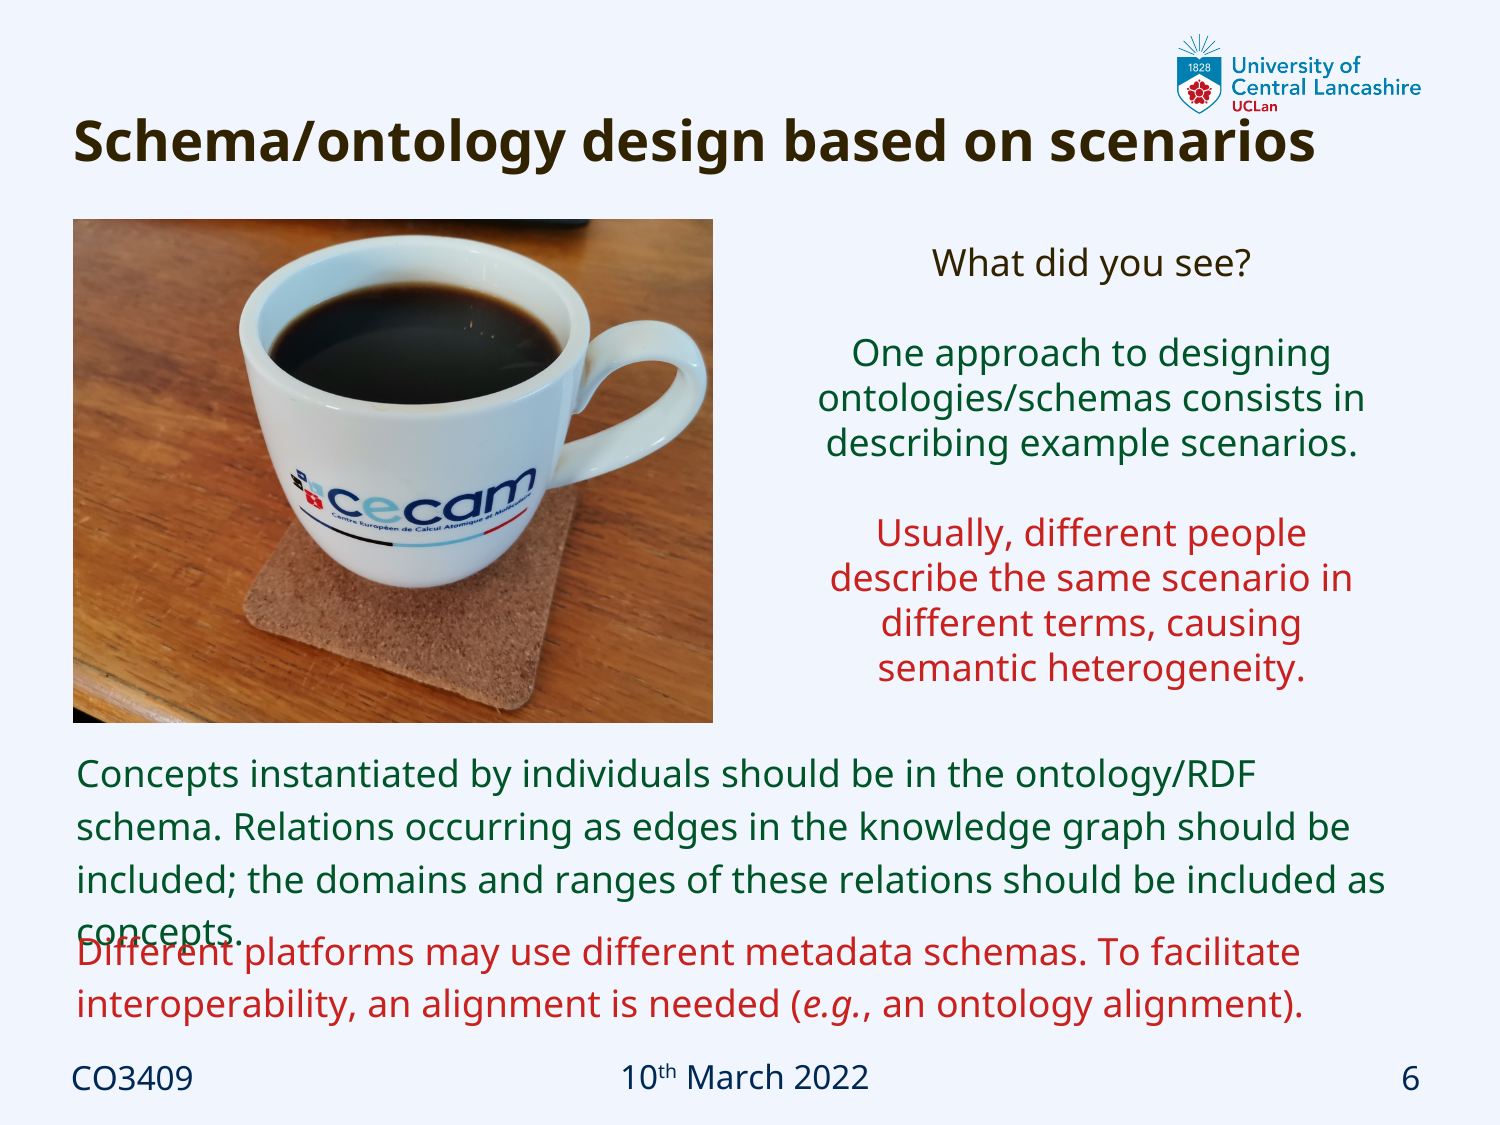

# Schema/ontology design based on scenarios
What did you see?
One approach to designing ontologies/schemas consists in describing example scenarios.
Usually, different people describe the same scenario in different terms, causing semantic heterogeneity.
Concepts instantiated by individuals should be in the ontology/RDF schema. Relations occurring as edges in the knowledge graph should be included; the domains and ranges of these relations should be included as concepts.
Different platforms may use different metadata schemas. To facilitate interoperability, an alignment is needed (e.g., an ontology alignment).